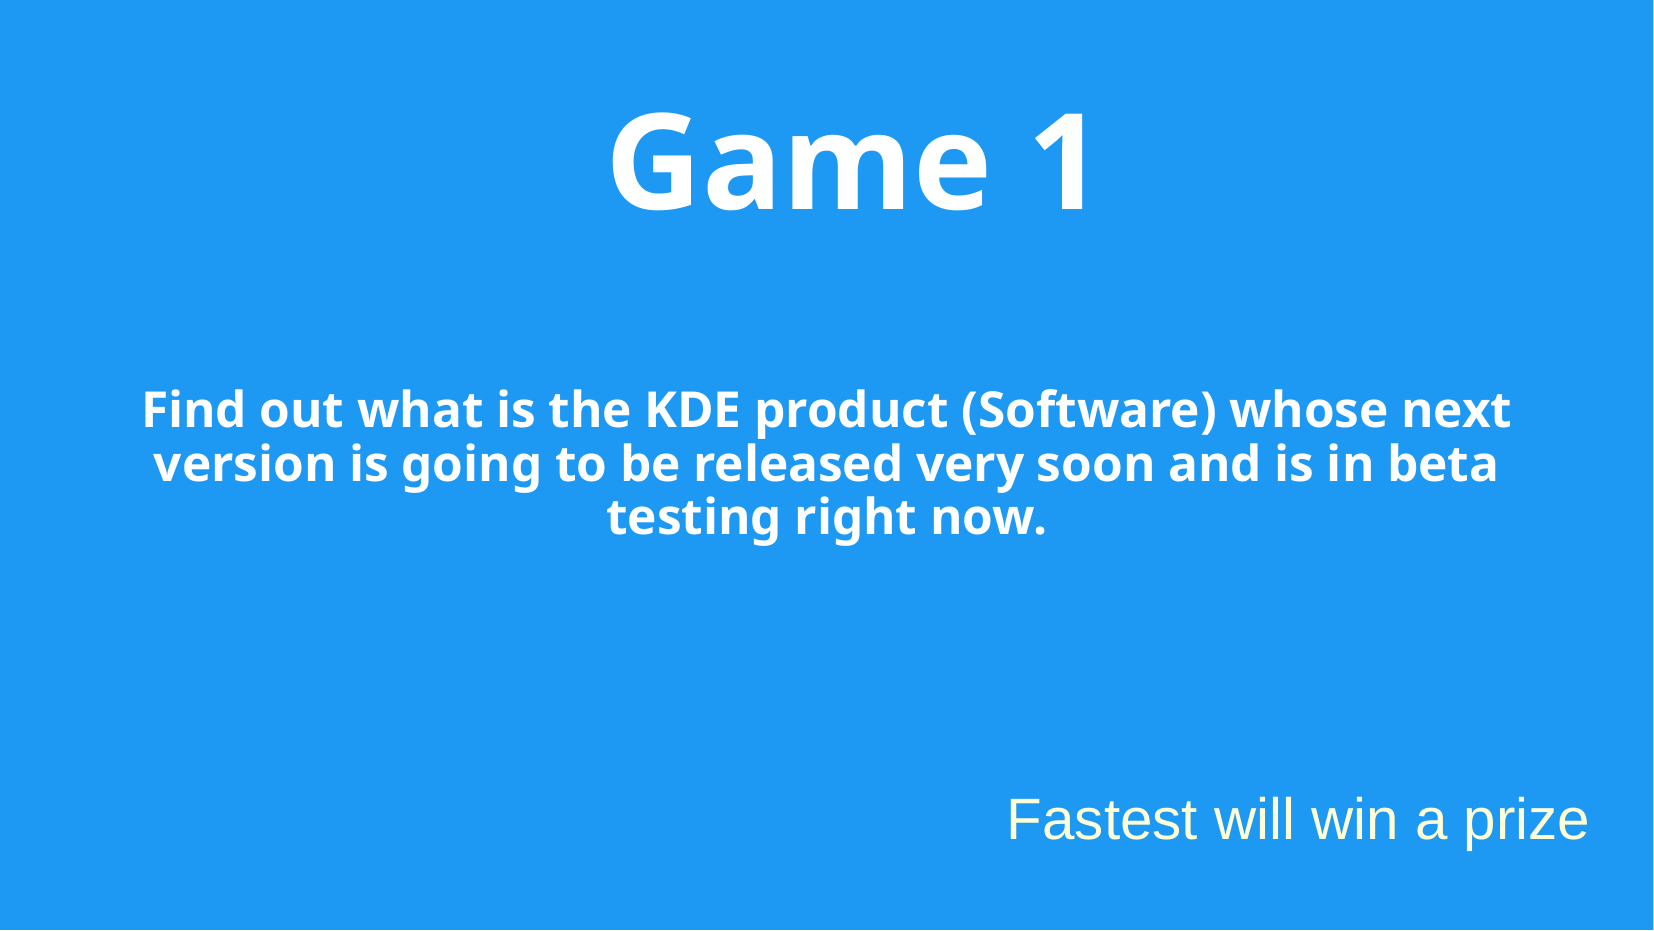

Game 1
# Find out what is the KDE product (Software) whose next version is going to be released very soon and is in beta testing right now.
Fastest will win a prize